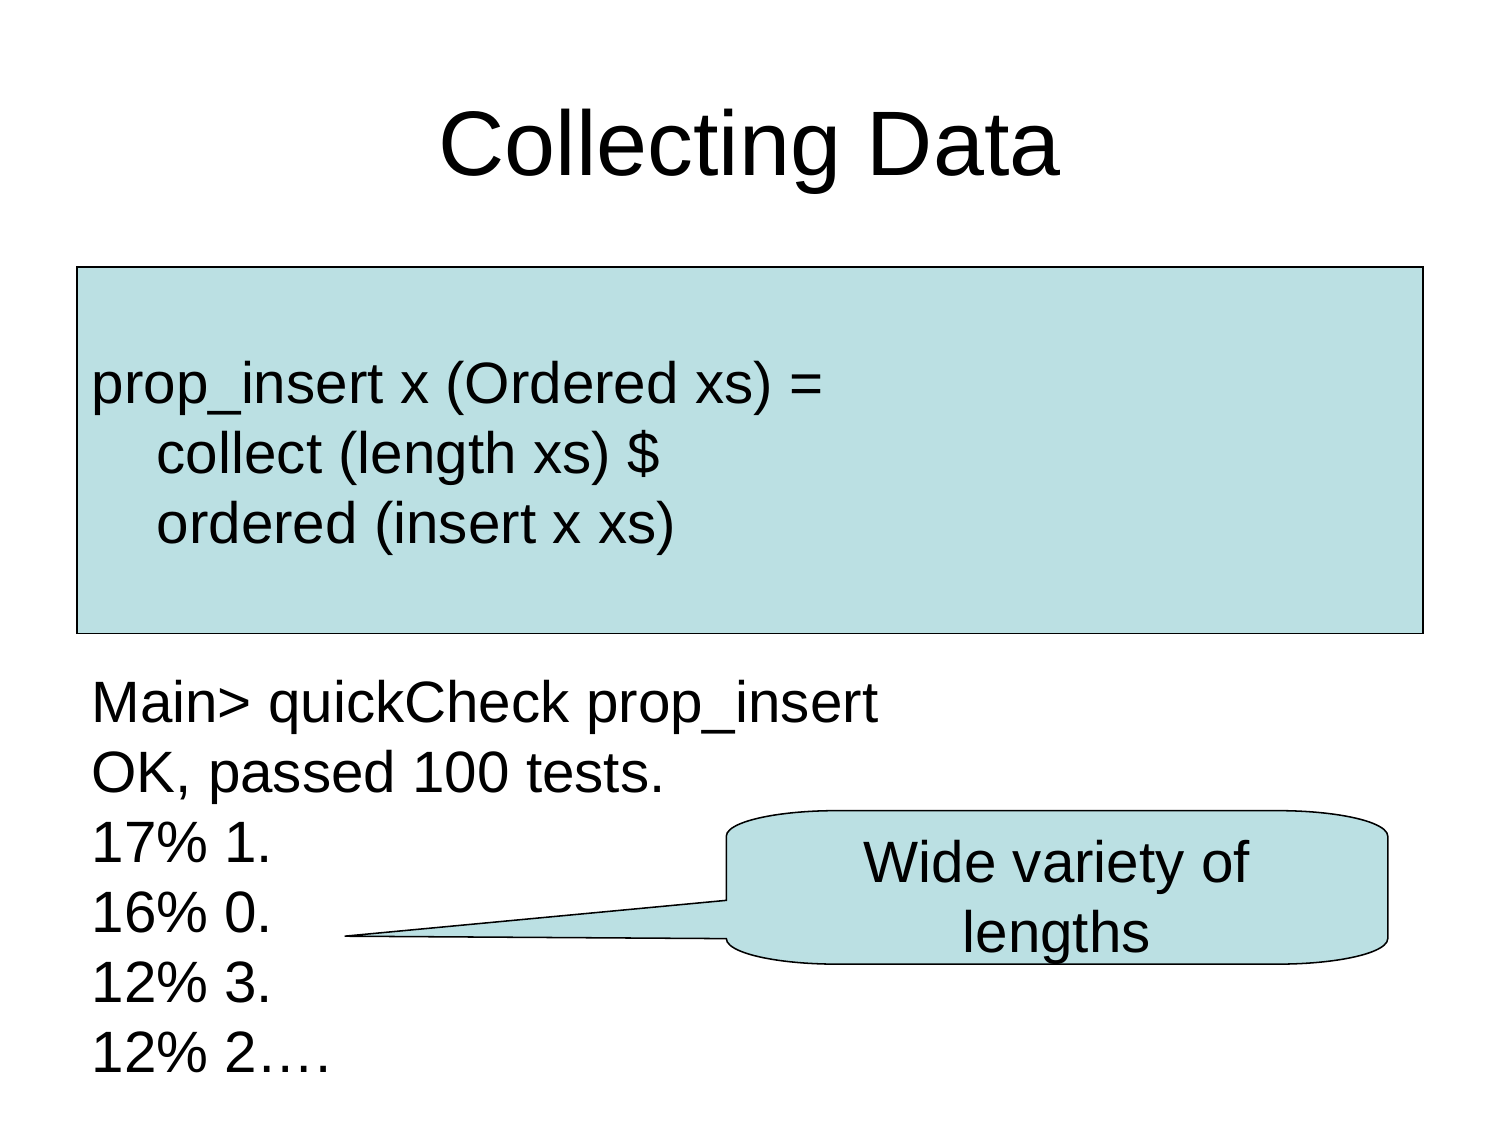

# Collecting Data
prop_insert x (Ordered xs) =
 collect (length xs) $
 ordered (insert x xs)
Main> quickCheck prop_insert
OK, passed 100 tests.
17% 1.
16% 0.
12% 3.
12% 2….
Wide variety of lengths